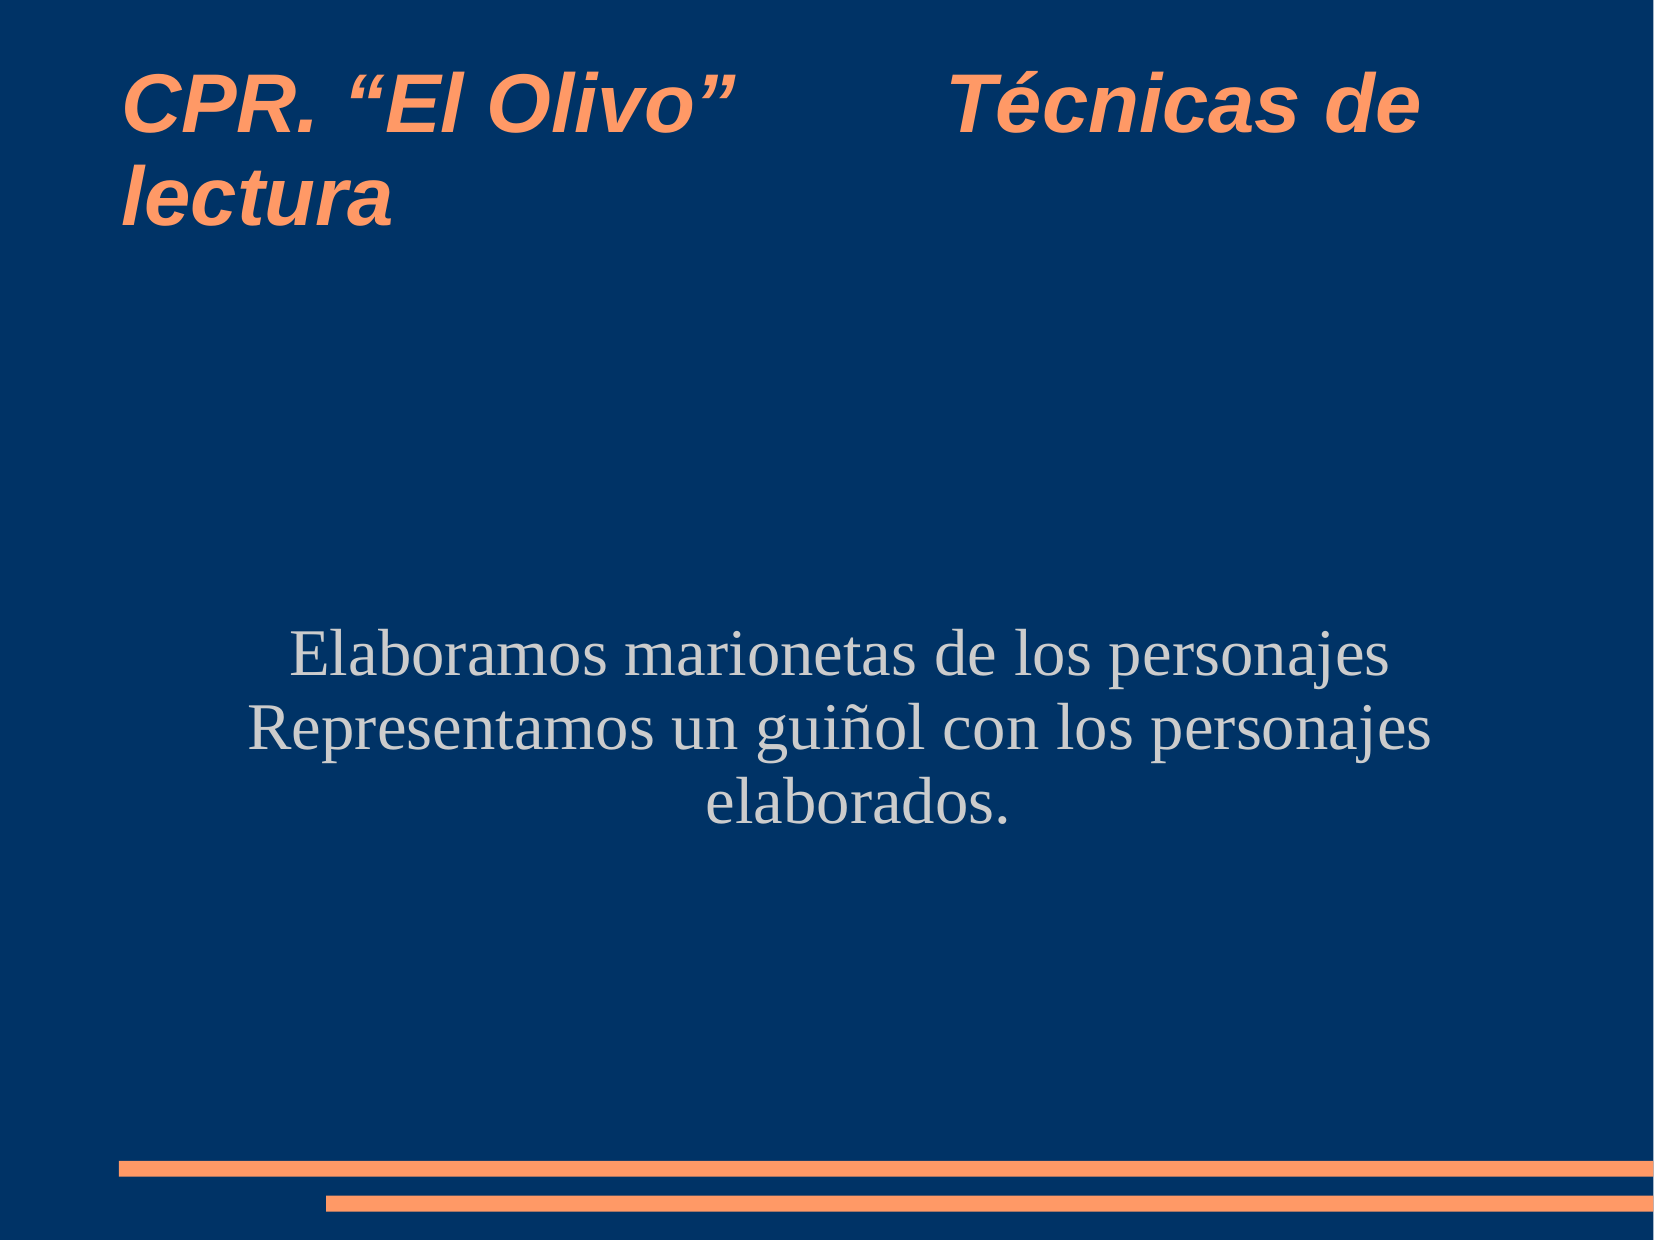

# CPR. “El Olivo” Técnicas de lectura
Elaboramos marionetas de los personajes
Representamos un guiñol con los personajes elaborados.